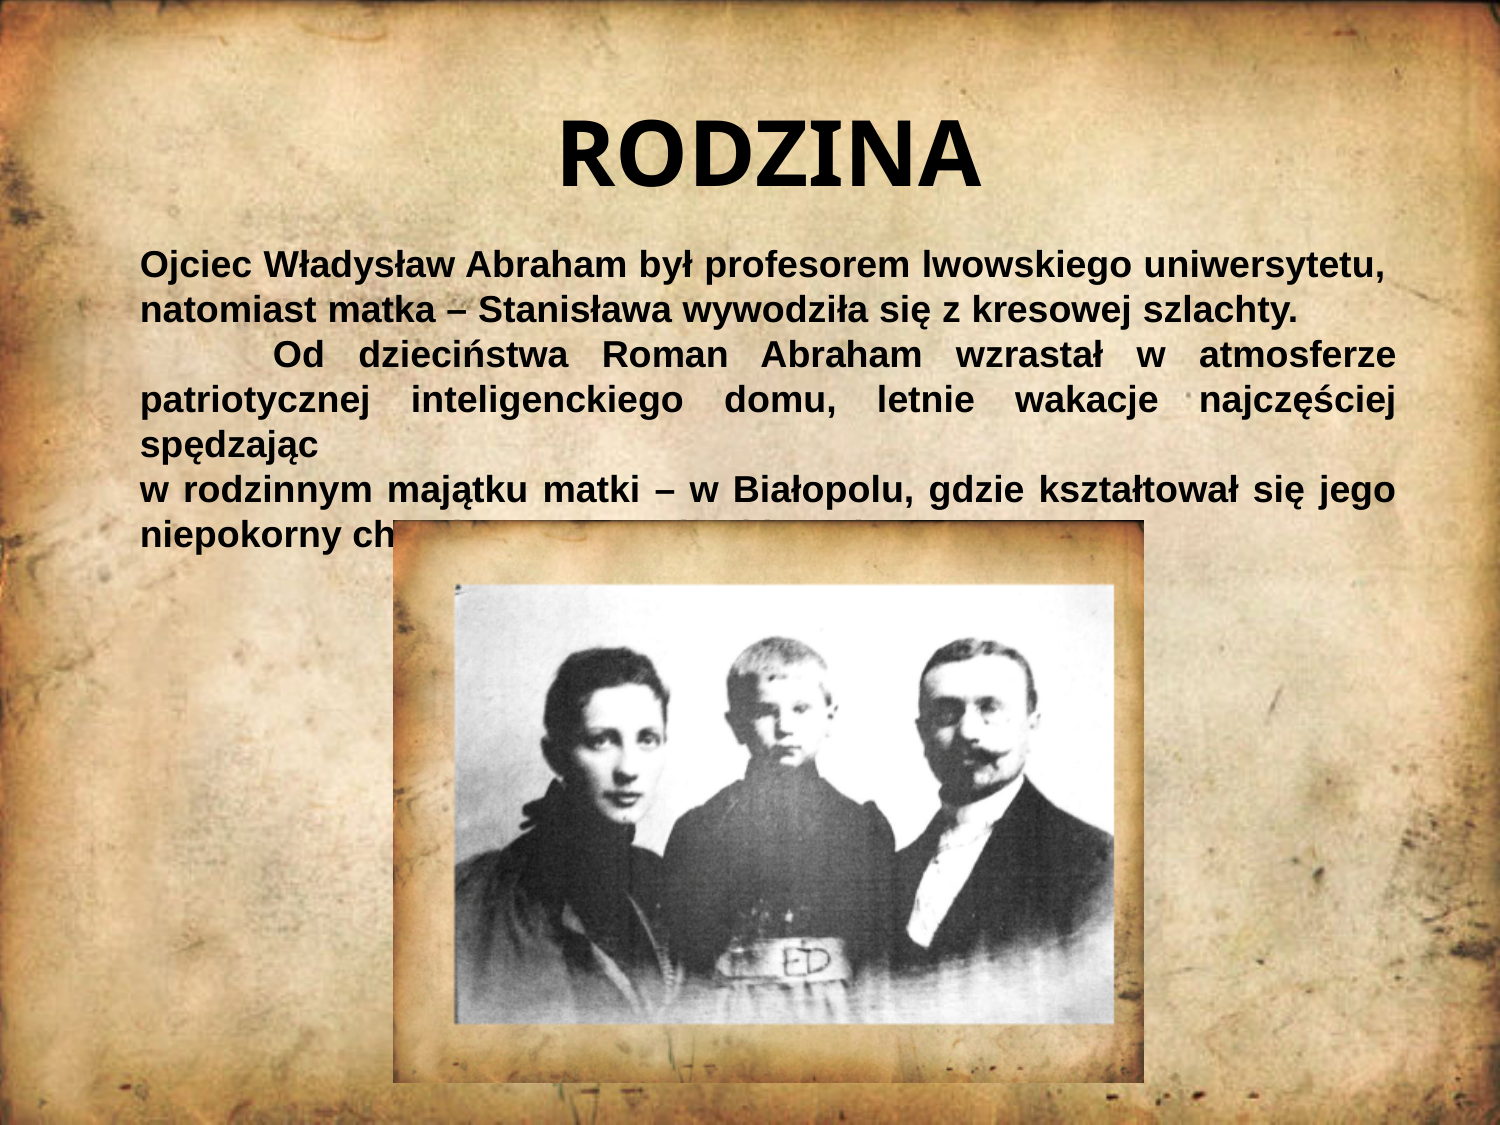

# RODZINA
Ojciec Władysław Abraham był profesorem lwowskiego uniwersytetu, natomiast matka – Stanisława wywodziła się z kresowej szlachty. Od dzieciństwa Roman Abraham wzrastał w atmosferze patriotycznej inteligenckiego domu, letnie wakacje najczęściej spędzając
w rodzinnym majątku matki – w Białopolu, gdzie kształtował się jego niepokorny charakter romantyka i kawalerzysty.